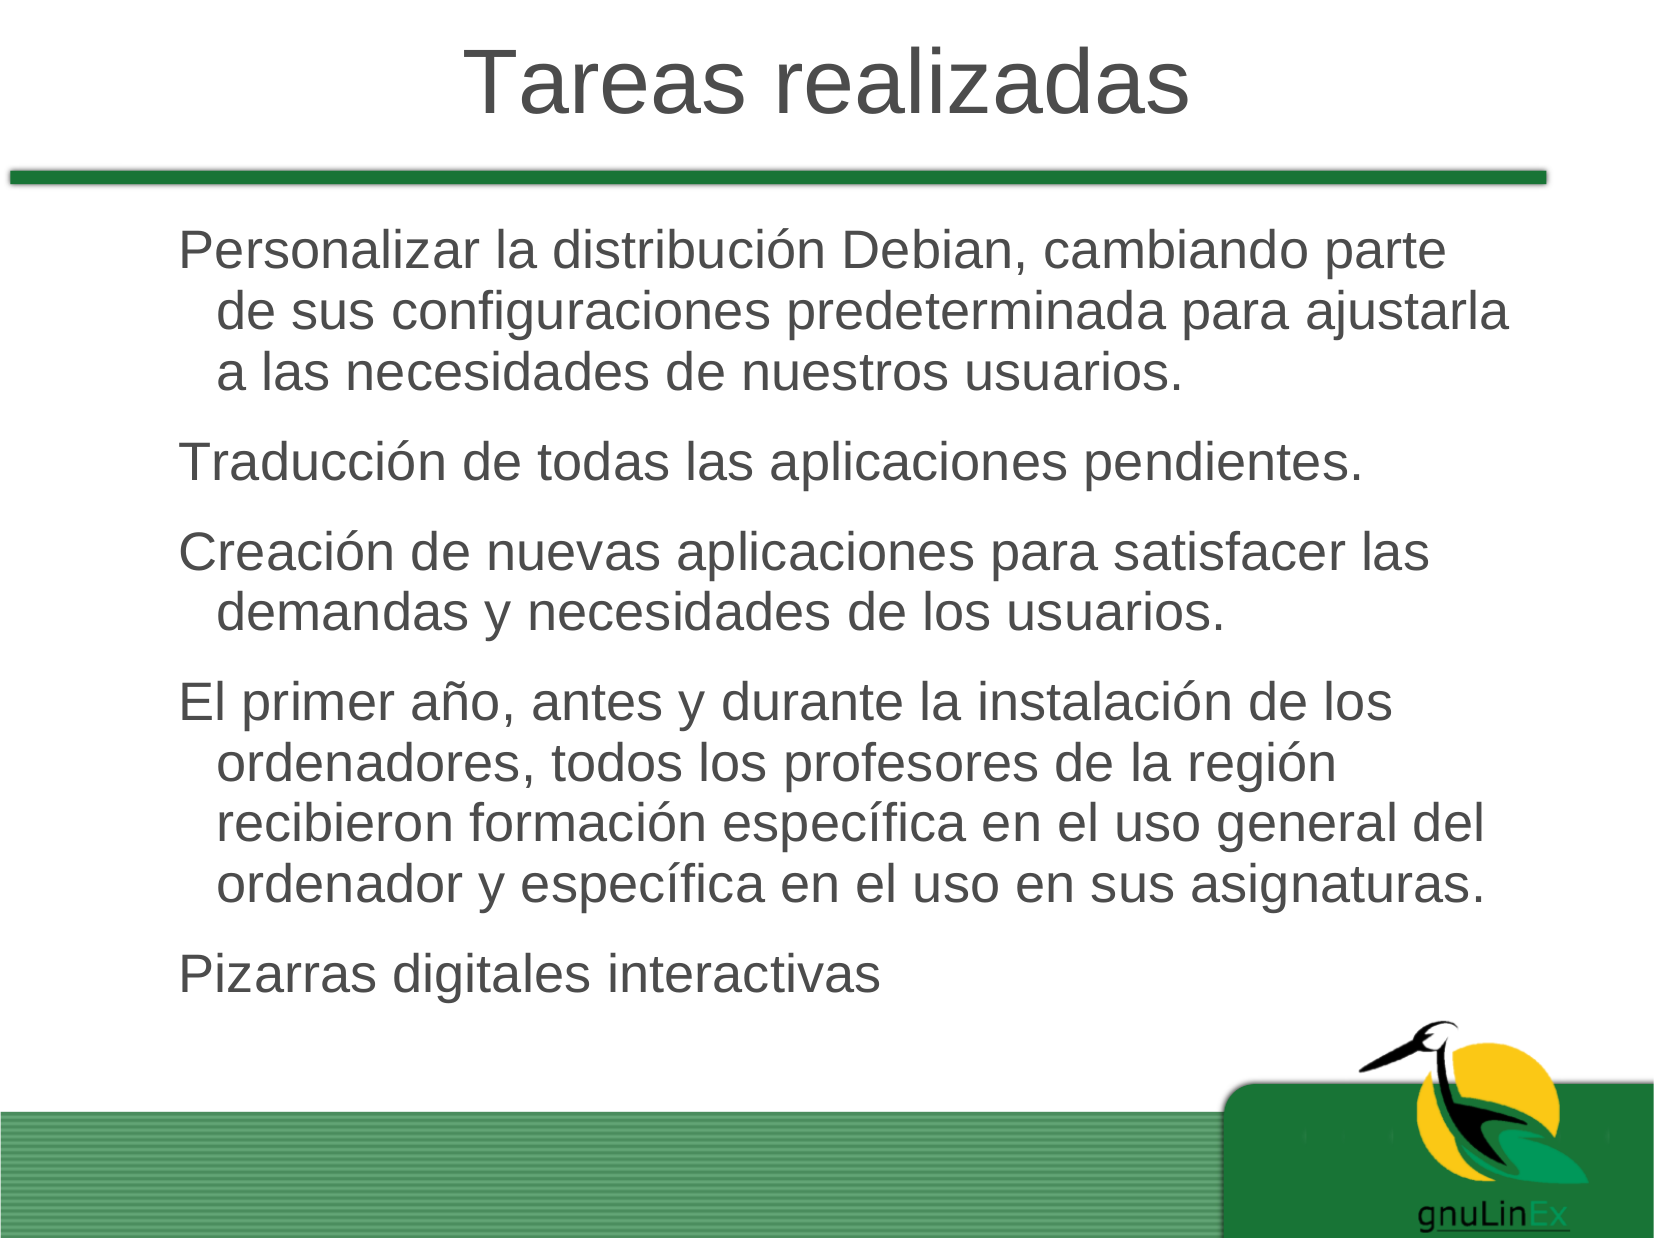

# Tareas realizadas
Personalizar la distribución Debian, cambiando parte de sus configuraciones predeterminada para ajustarla a las necesidades de nuestros usuarios.
Traducción de todas las aplicaciones pendientes.
Creación de nuevas aplicaciones para satisfacer las demandas y necesidades de los usuarios.
El primer año, antes y durante la instalación de los ordenadores, todos los profesores de la región recibieron formación específica en el uso general del ordenador y específica en el uso en sus asignaturas.
Pizarras digitales interactivas